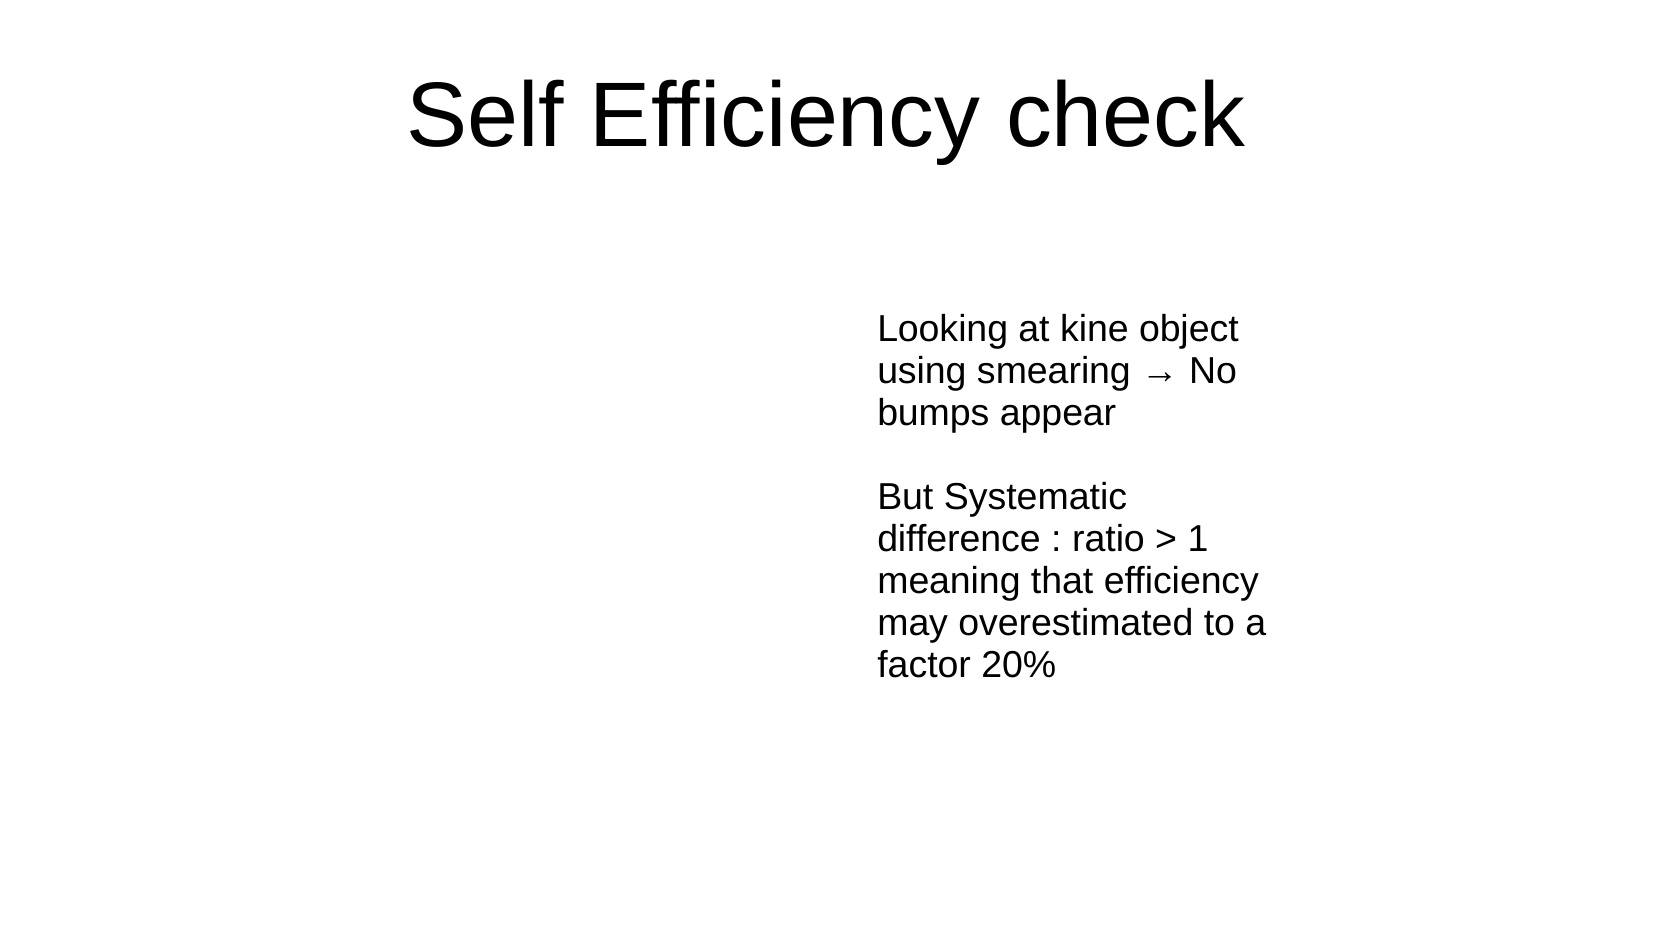

# Self Efficiency check
Looking at kine object using smearing → No bumps appear
But Systematic difference : ratio > 1 meaning that efficiency may overestimated to a factor 20%